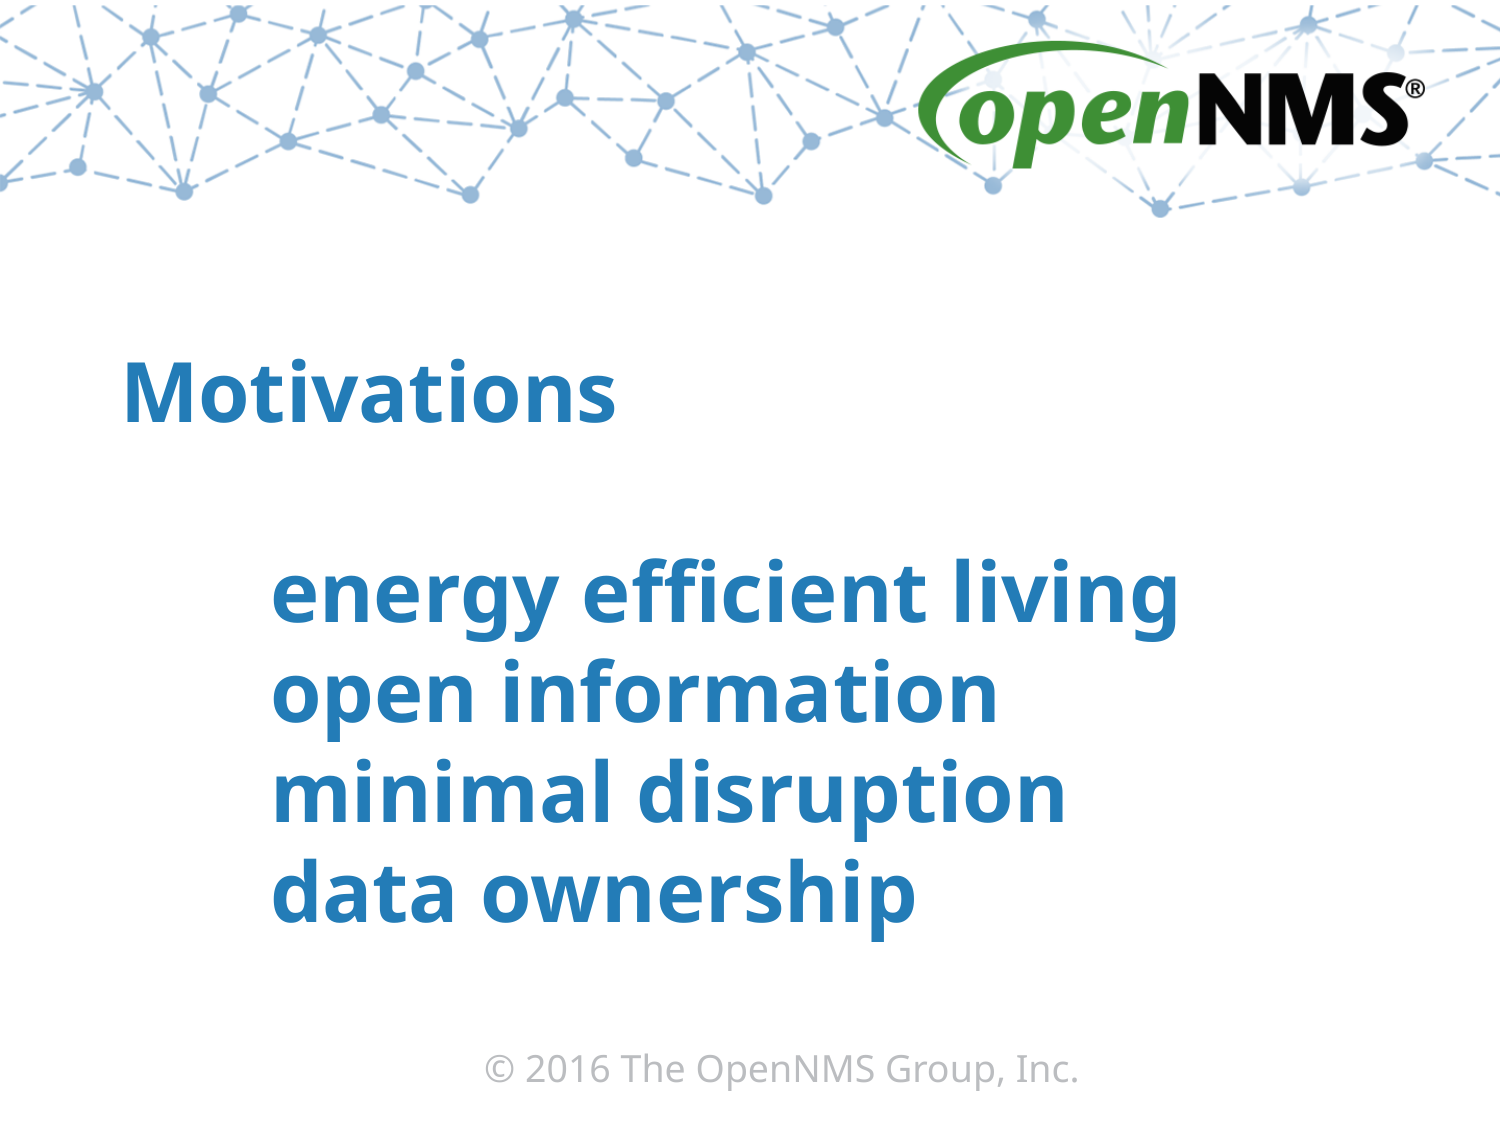

# Motivations energy efficient living open information minimal disruption data ownership